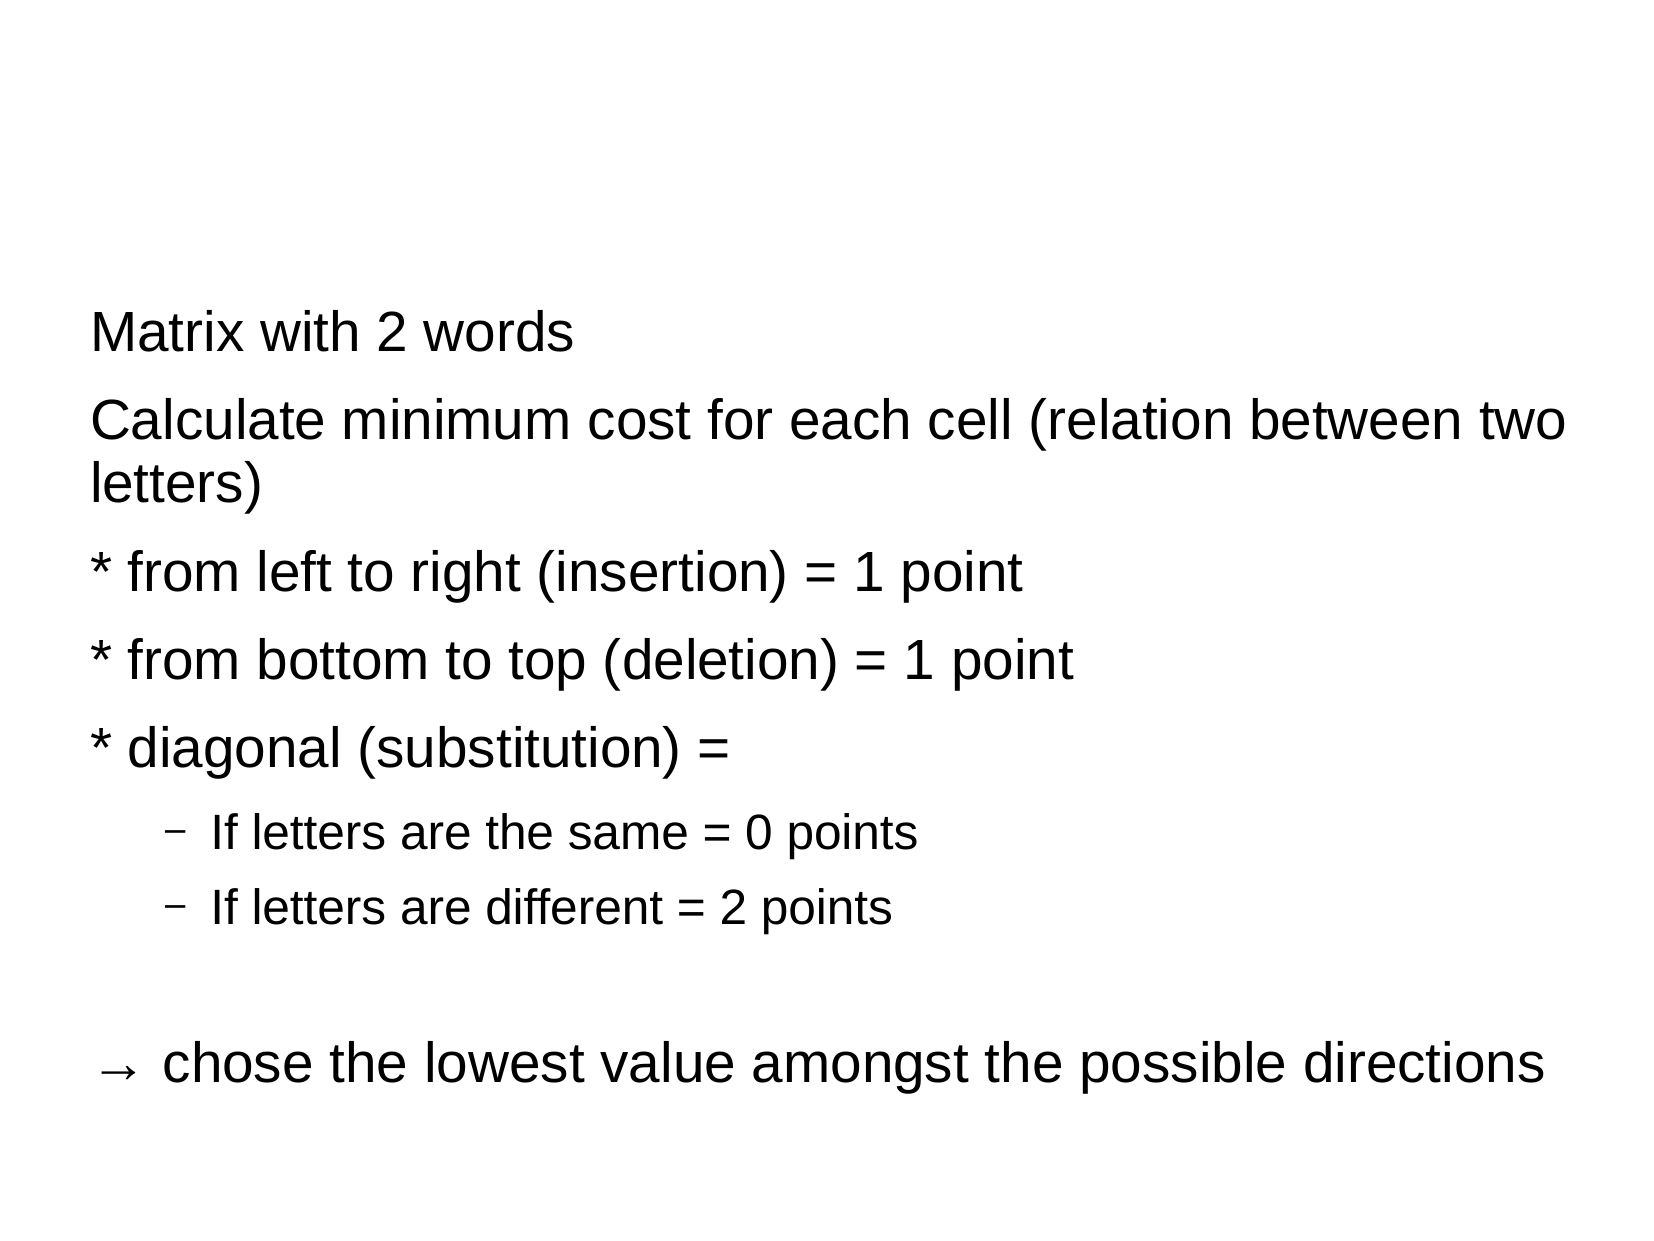

#
Matrix with 2 words
Calculate minimum cost for each cell (relation between two letters)
* from left to right (insertion) = 1 point
* from bottom to top (deletion) = 1 point
* diagonal (substitution) =
If letters are the same = 0 points
If letters are different = 2 points
→ chose the lowest value amongst the possible directions